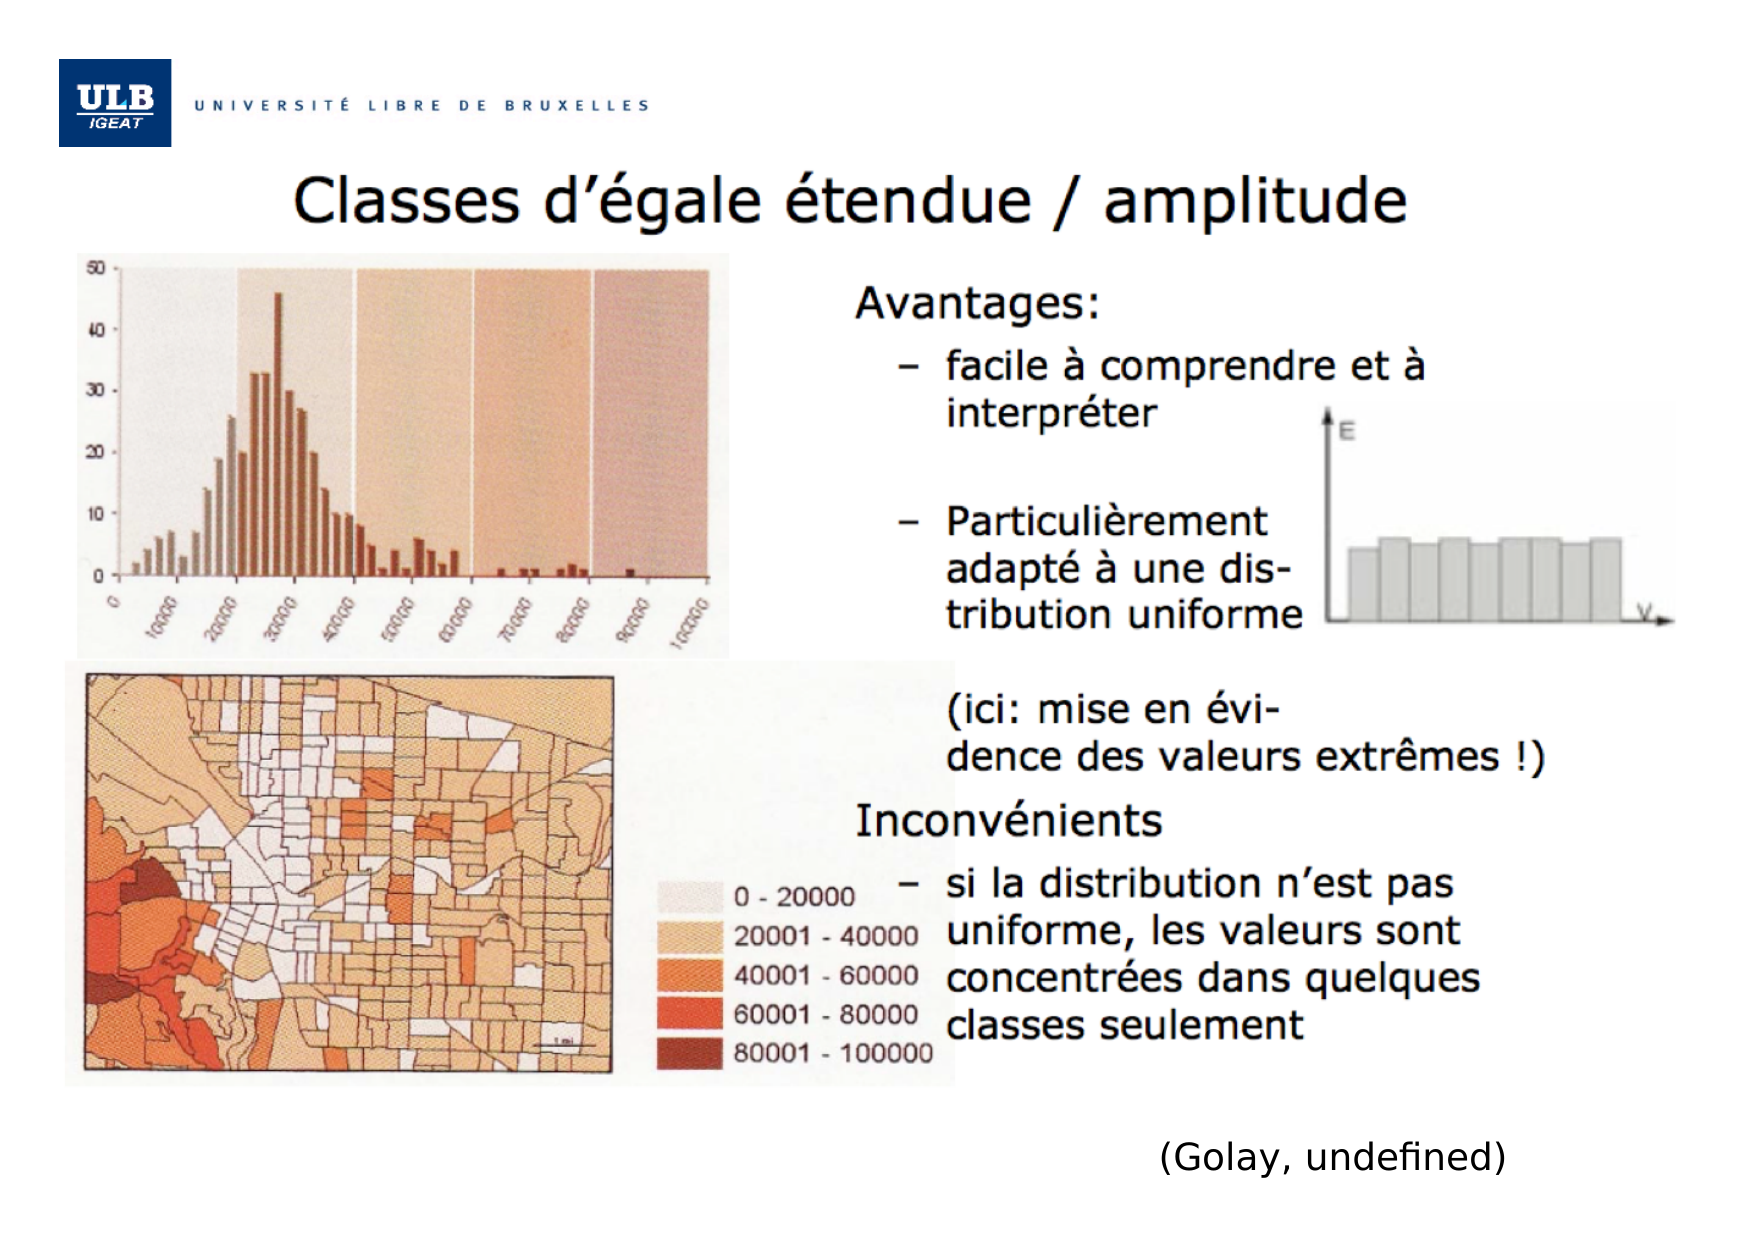

#
GEOG-F-105 - Méthodologie de la géographie humaine I
63
(Golay, undefined)